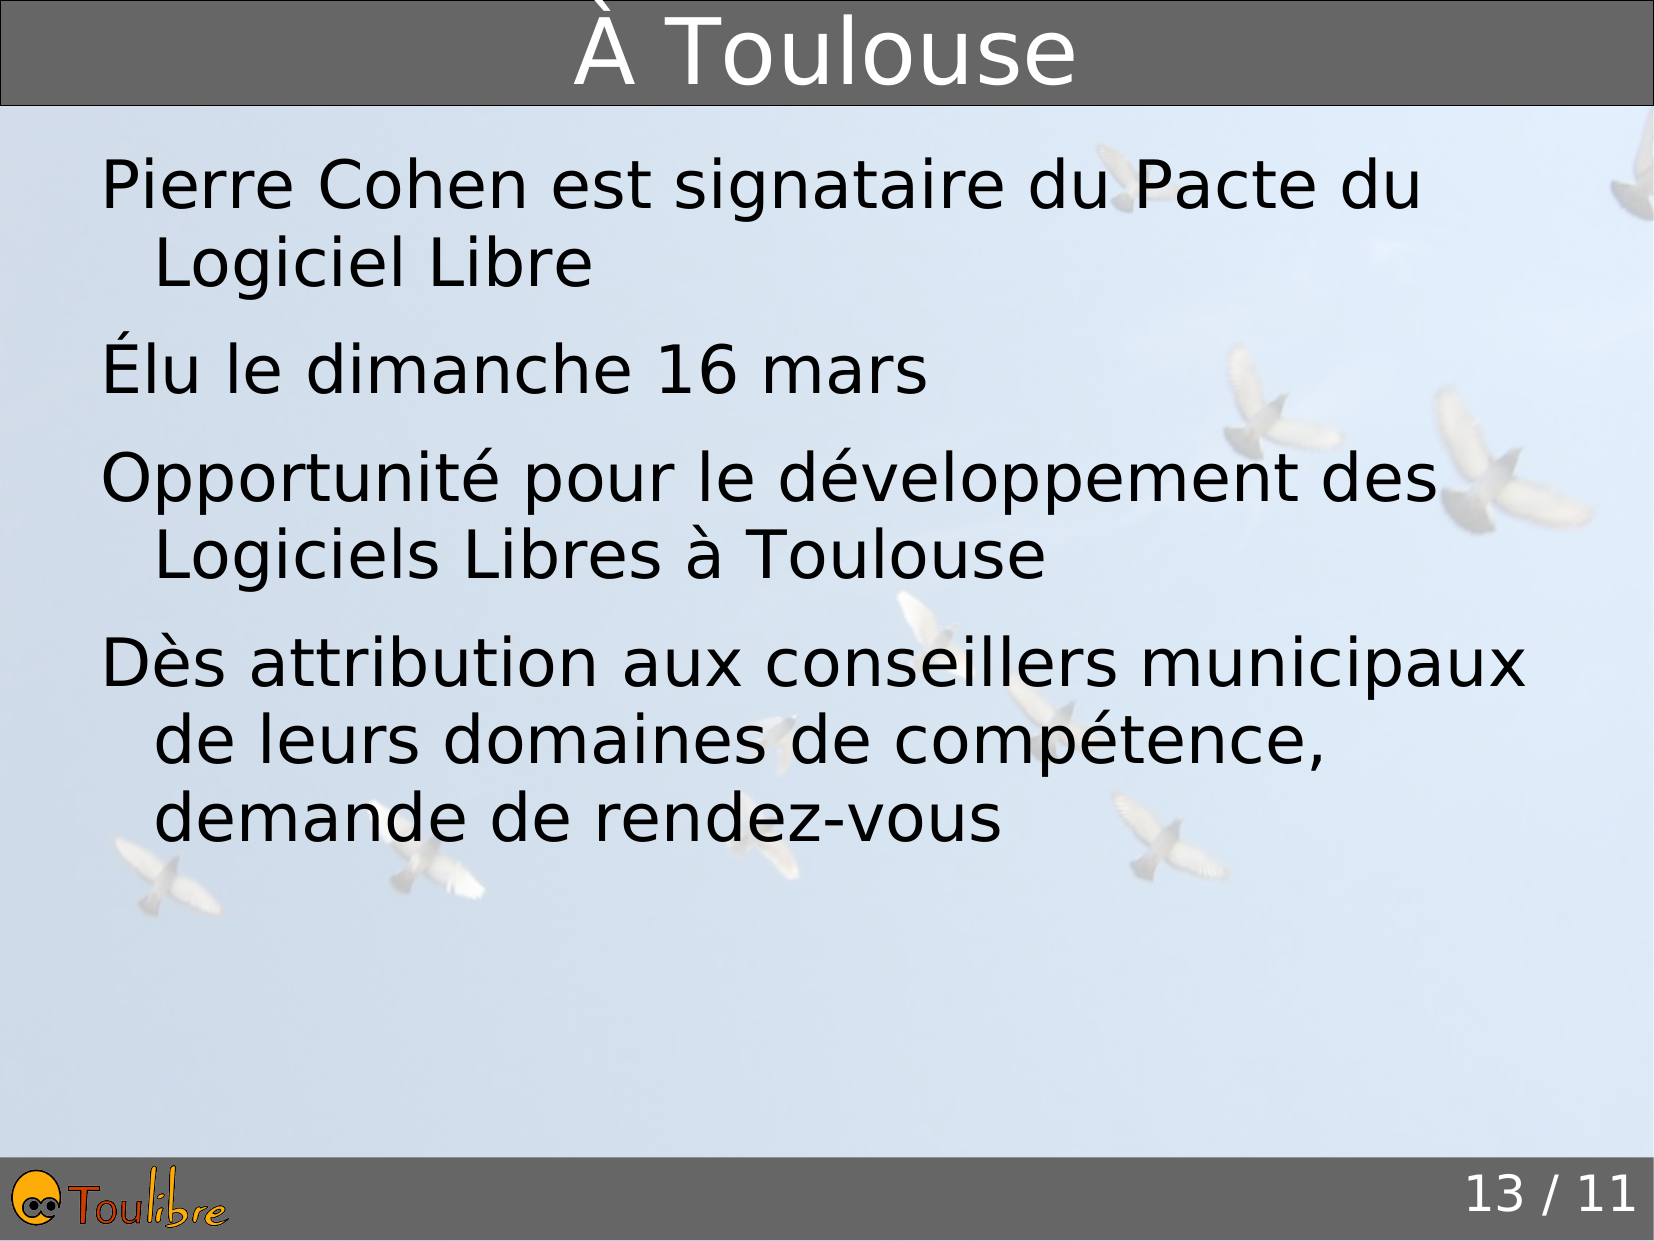

# À Toulouse
Pierre Cohen est signataire du Pacte du Logiciel Libre
Élu le dimanche 16 mars
Opportunité pour le développement des Logiciels Libres à Toulouse
Dès attribution aux conseillers municipaux de leurs domaines de compétence, demande de rendez-vous